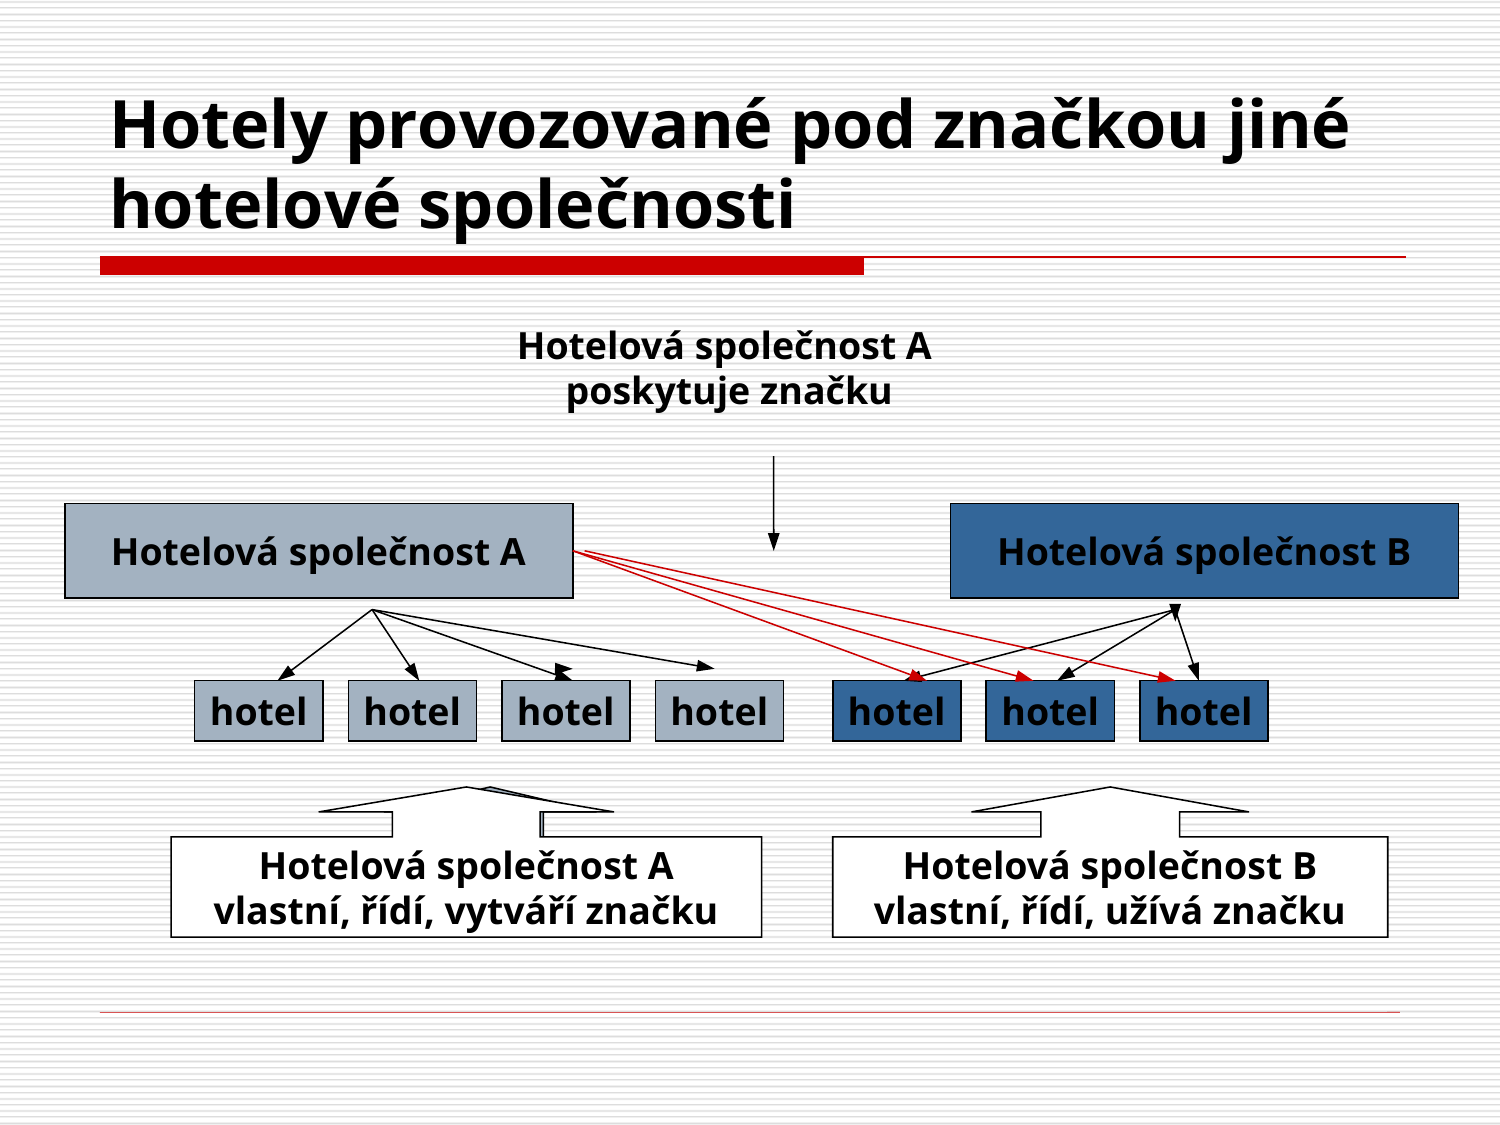

# Hotely provozované pod značkou jiné hotelové společnosti
Hotelová společnost A
 poskytuje značku
Hotelová společnost A
Hotelová společnost B
hotel
hotel
hotel
hotel
hotel
hotel
hotel
Hotelová společnost A
vlastní, řídí, vytváří značku
Hotelová společnost B
vlastní, řídí, užívá značku